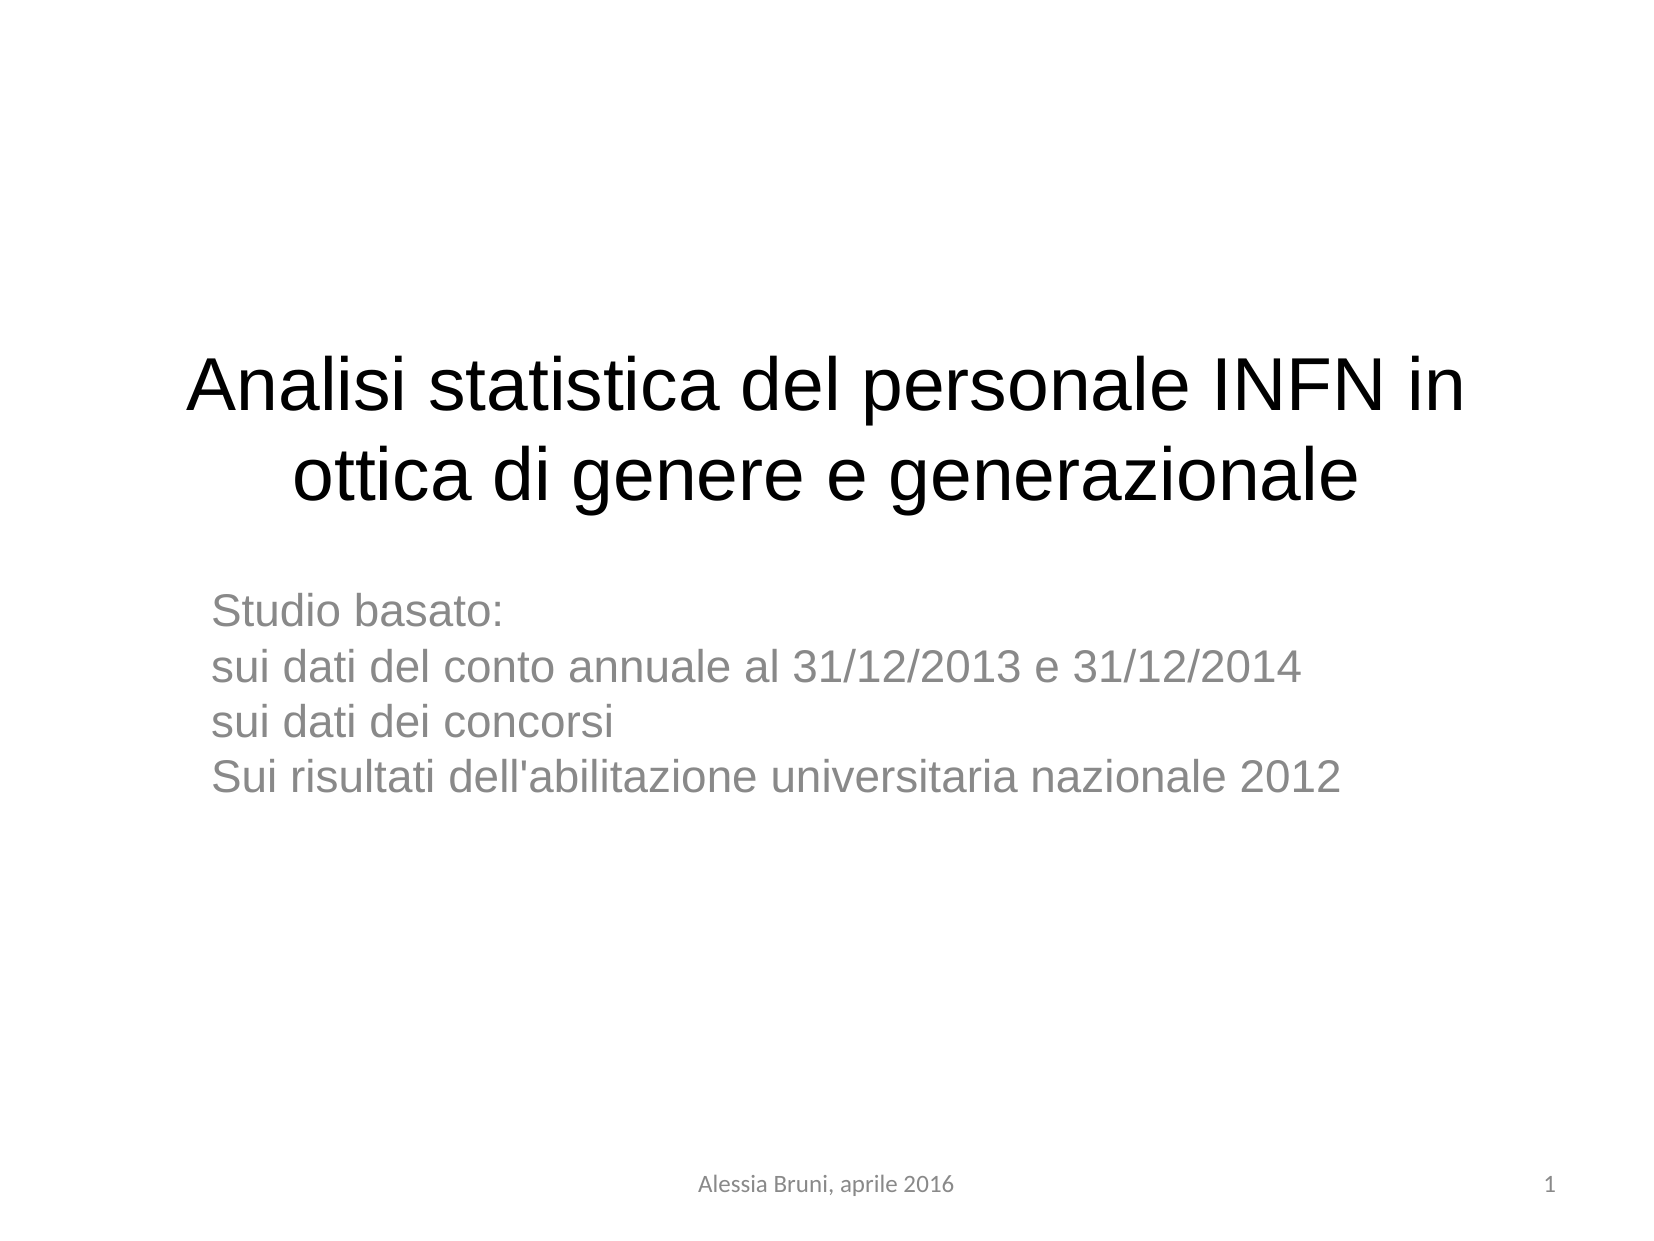

Analisi statistica del personale INFN in ottica di genere e generazionale
Studio basato:
sui dati del conto annuale al 31/12/2013 e 31/12/2014
sui dati dei concorsi
Sui risultati dell'abilitazione universitaria nazionale 2012
Alessia Bruni, aprile 2016